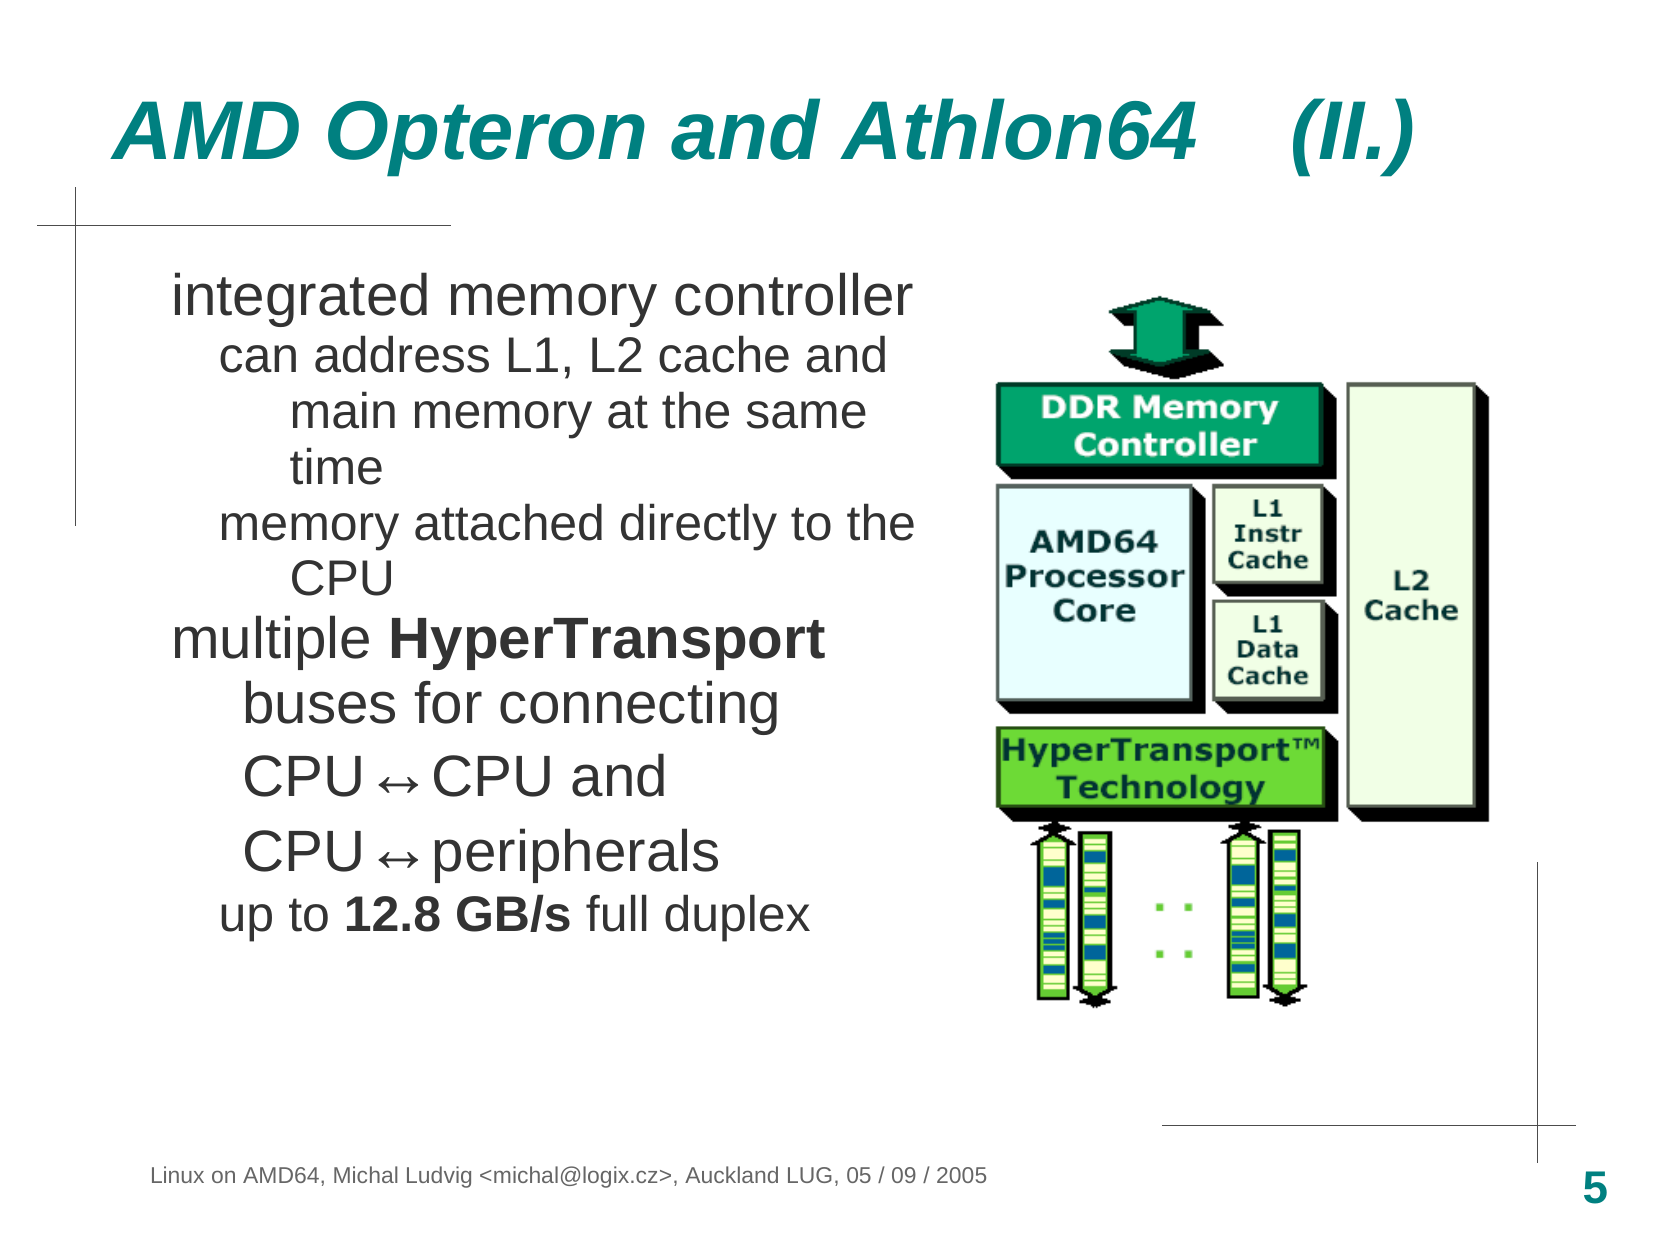

# AMD Opteron and Athlon64 (II.)
integrated memory controller
can address L1, L2 cache and main memory at the same time
memory attached directly to the CPU
multiple HyperTransport buses for connecting CPU↔CPU and CPU↔peripherals
up to 12.8 GB/s full duplex